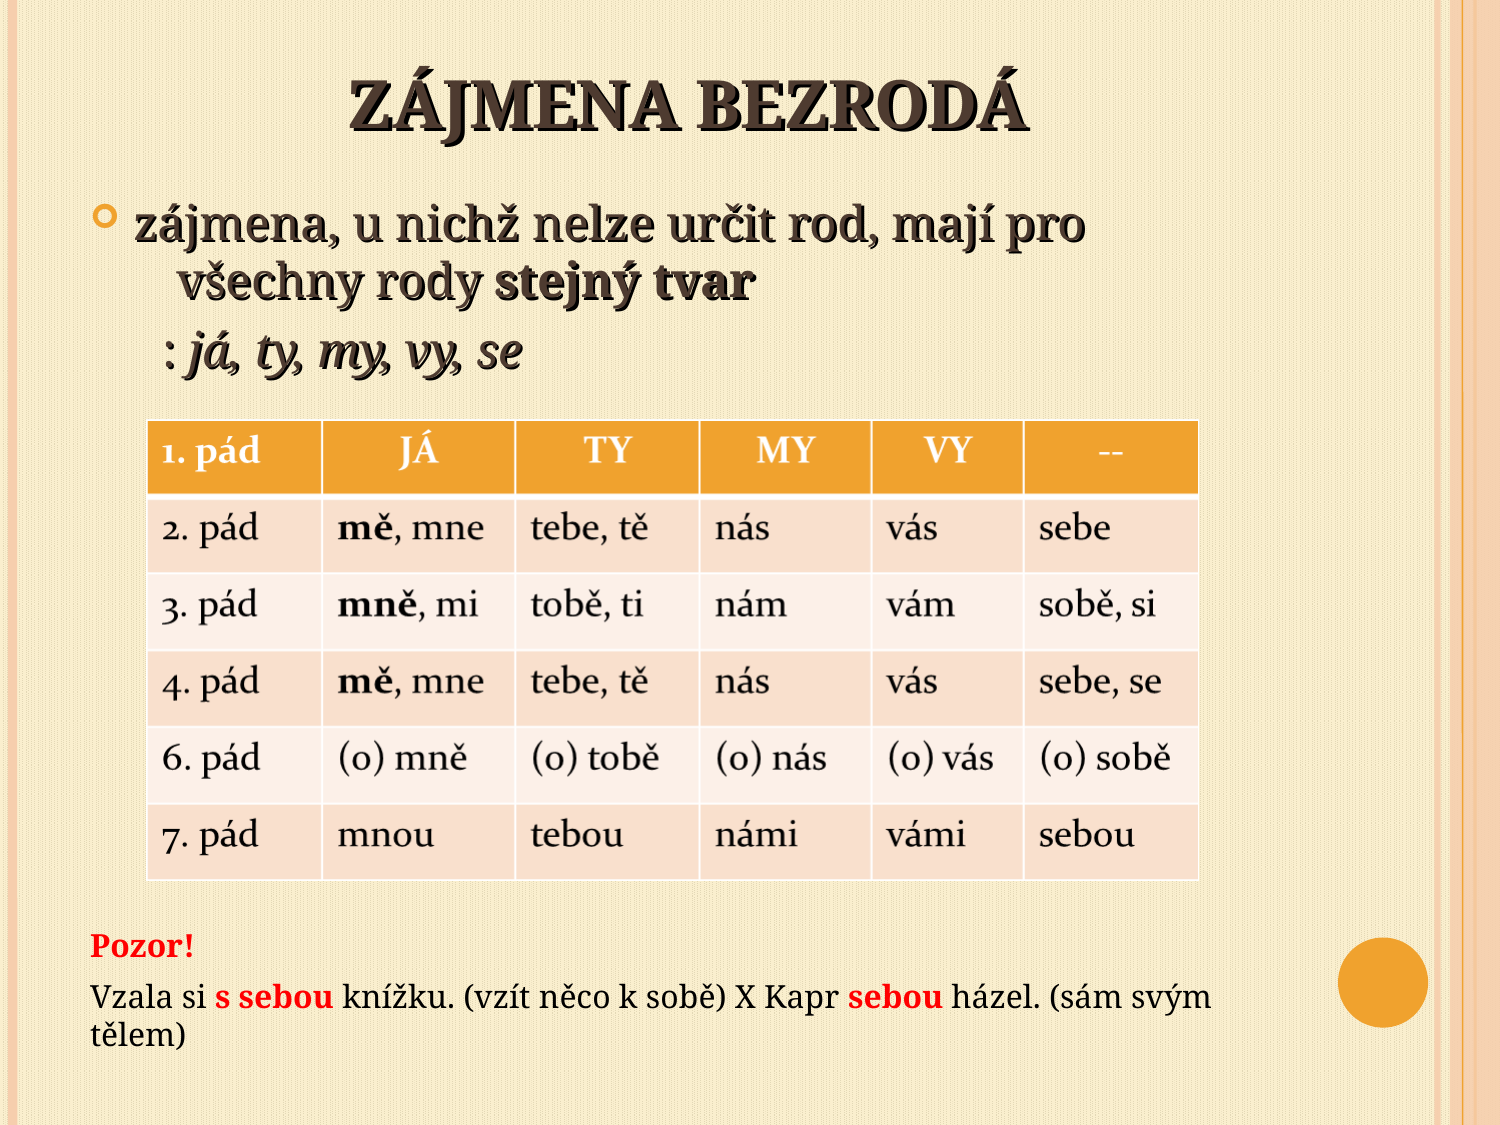

# Zájmena bezrodá
zájmena, u nichž nelze určit rod, mají pro všechny rody stejný tvar
	: já, ty, my, vy, se
Pozor!
Vzala si s sebou knížku. (vzít něco k sobě) X Kapr sebou házel. (sám svým tělem)